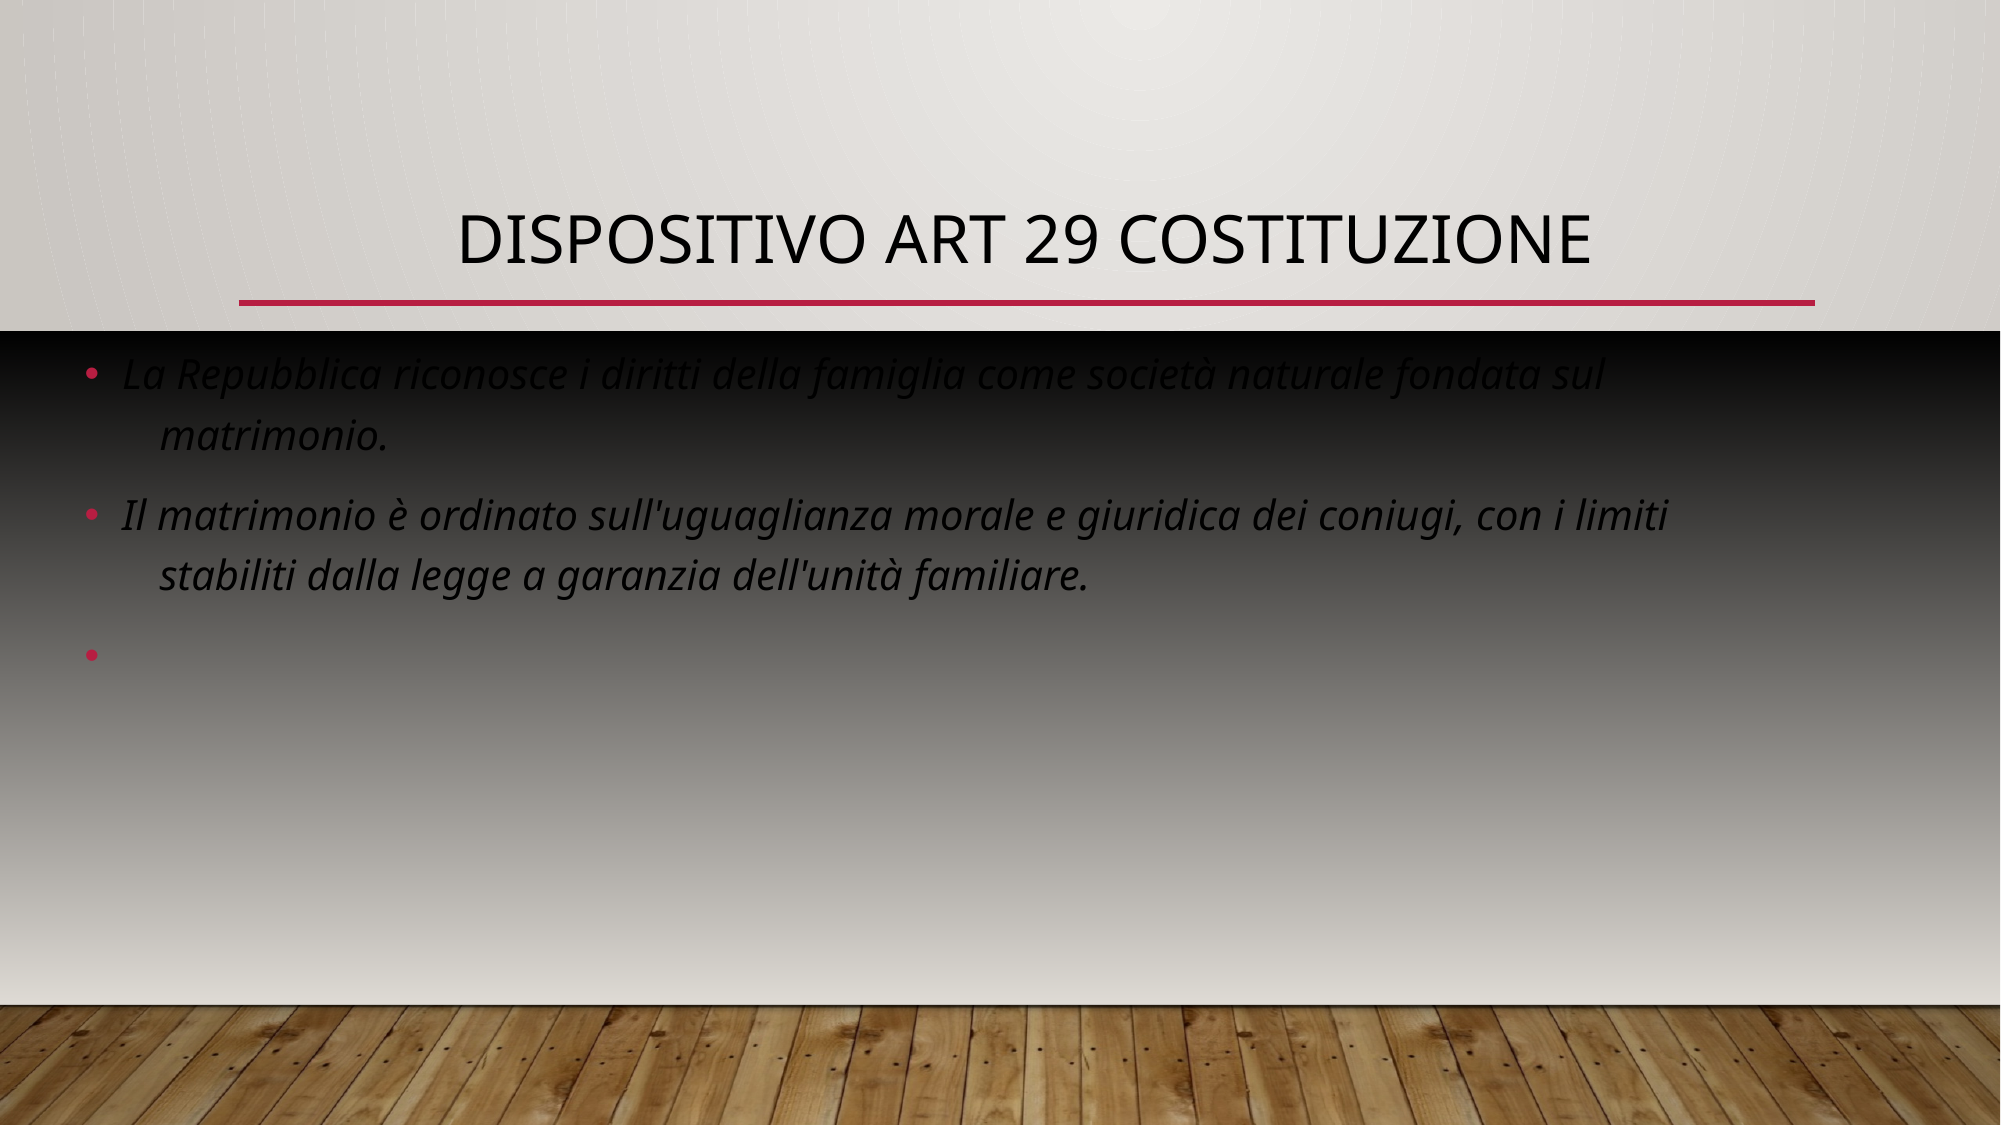

# Dispositivo art 29 costituzione
La Repubblica riconosce i diritti della famiglia come società naturale fondata sul matrimonio.
Il matrimonio è ordinato sull'uguaglianza morale e giuridica dei coniugi, con i limiti stabiliti dalla legge a garanzia dell'unità familiare.